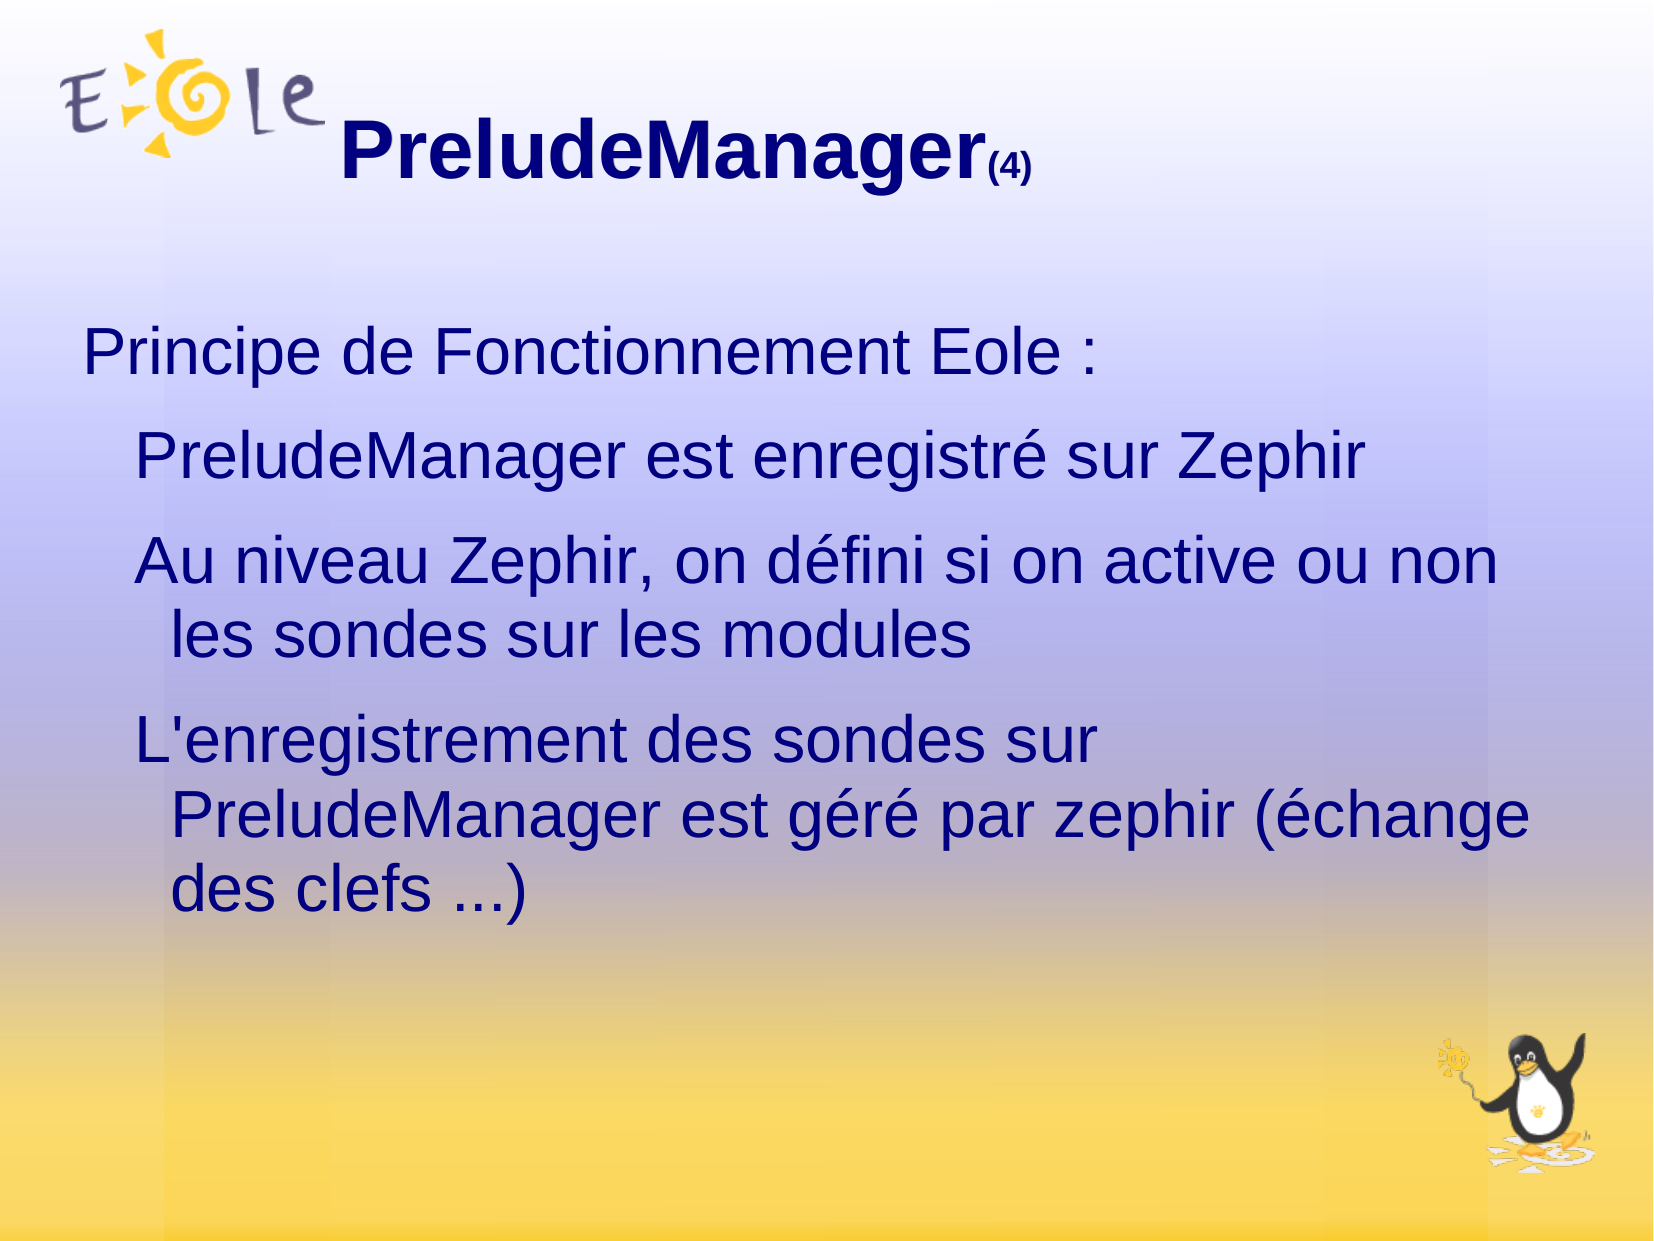

PreludeManager(4)
 Principe de Fonctionnement Eole :
PreludeManager est enregistré sur Zephir
Au niveau Zephir, on défini si on active ou non les sondes sur les modules
L'enregistrement des sondes sur PreludeManager est géré par zephir (échange des clefs ...)